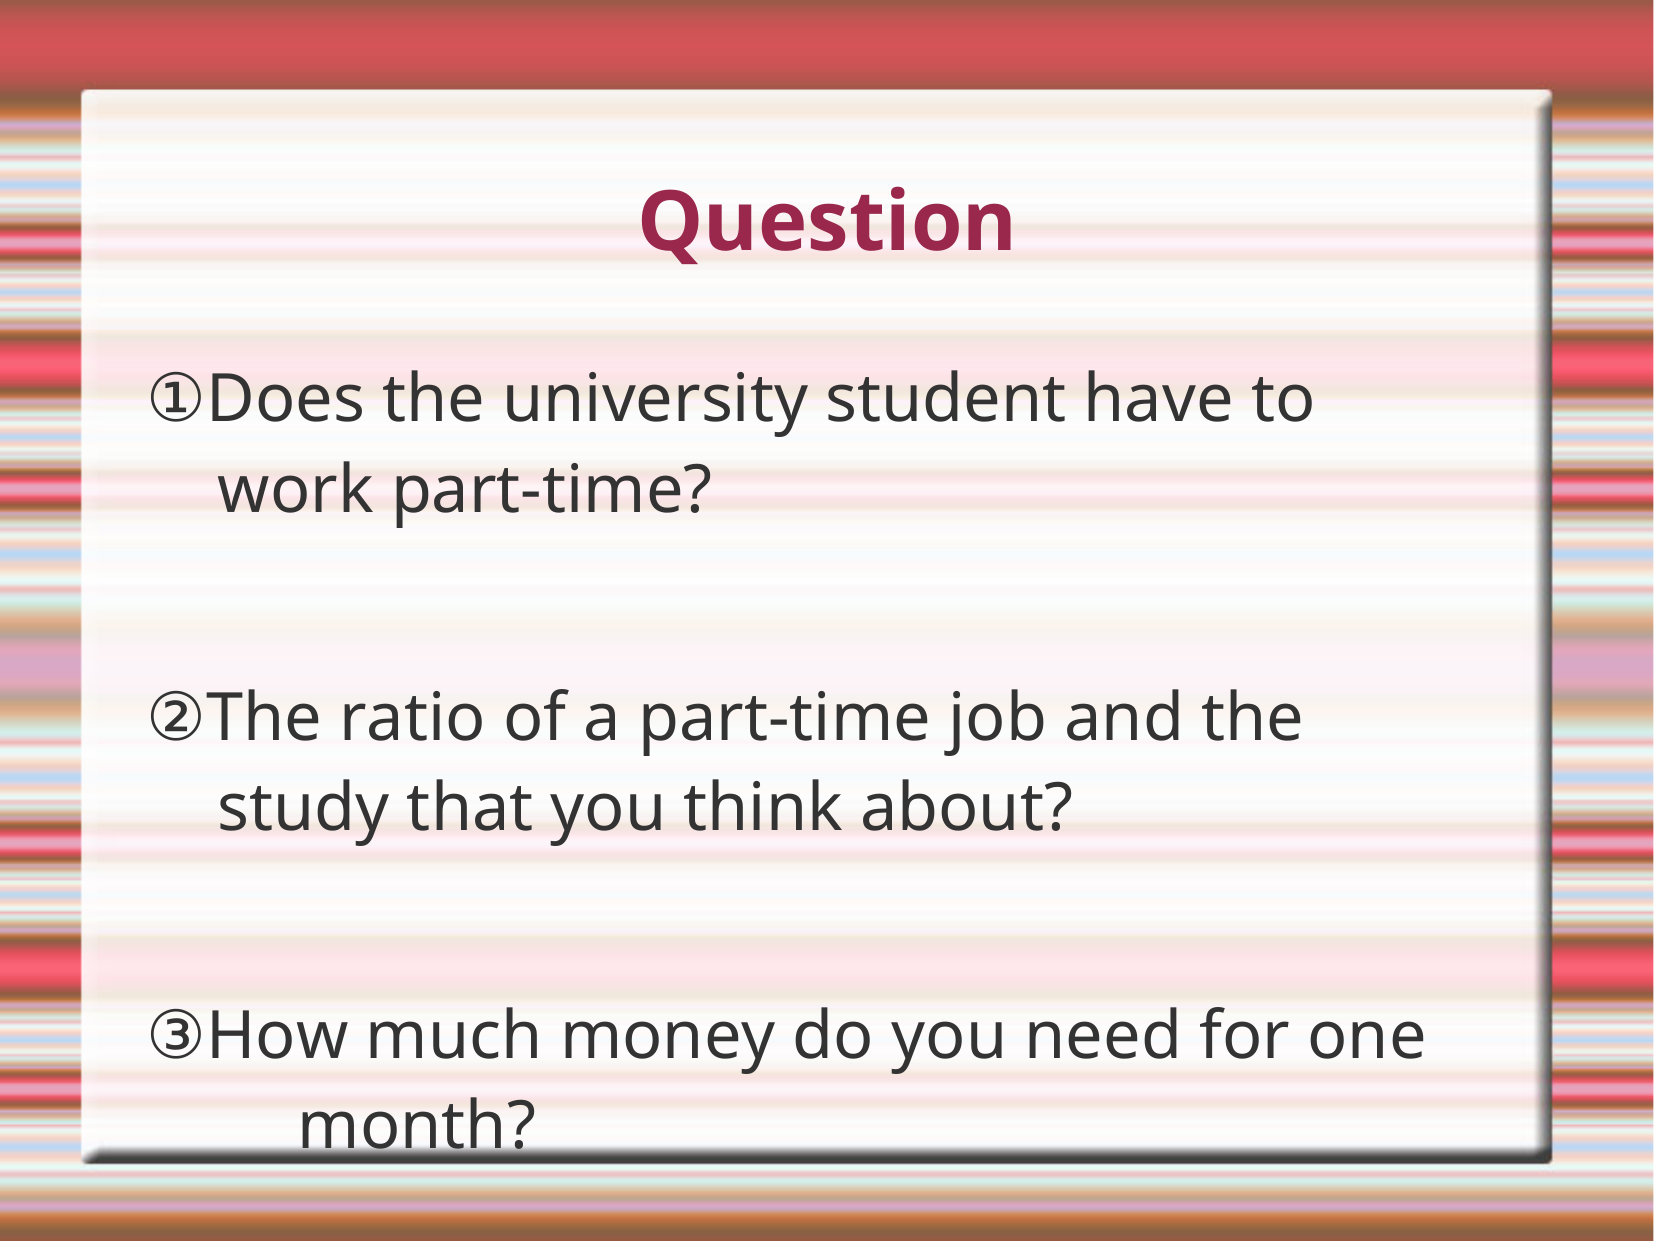

# Question
①Does the university student have to 　work part-time?
②The ratio of a part-time job and the 　　 study that you think about?
③How much money do you need for one 　　 month?